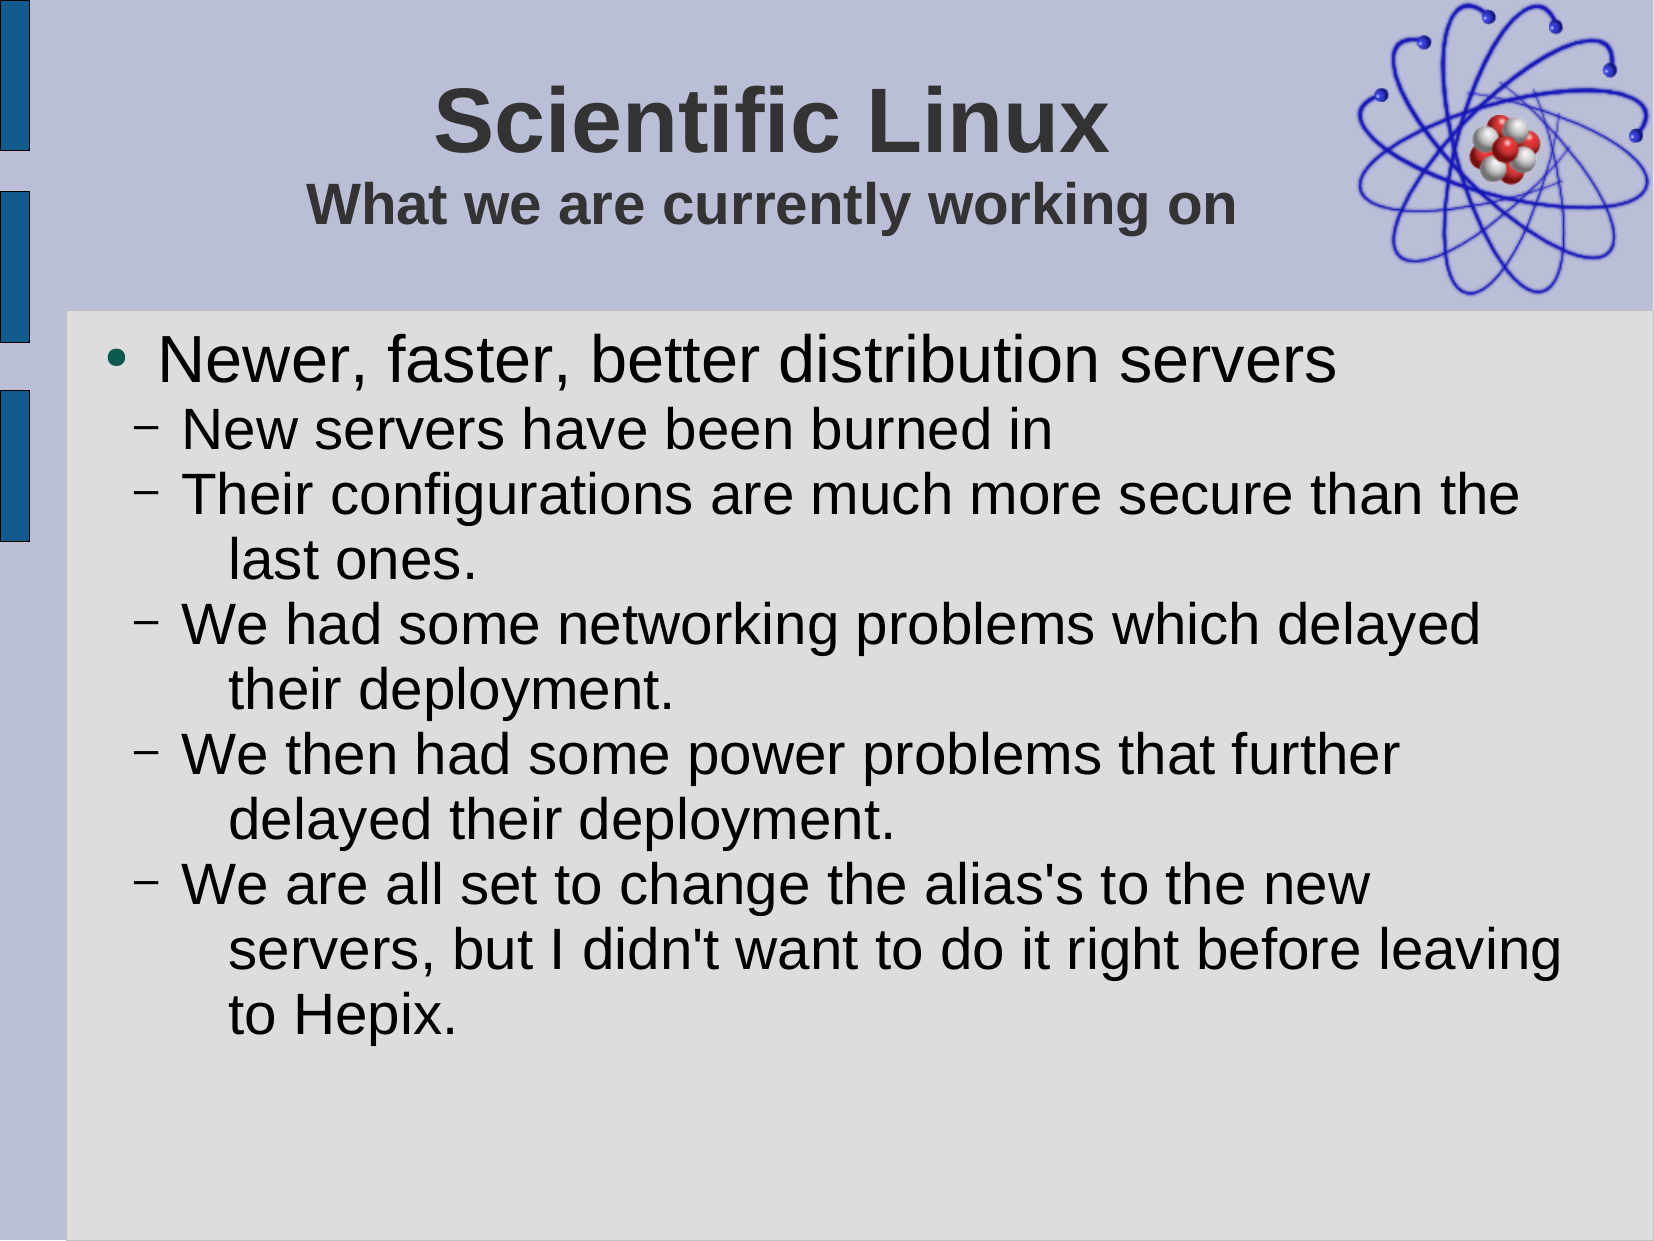

# Scientific Linux What we are currently working on
Newer, faster, better distribution servers
New servers have been burned in
Their configurations are much more secure than the last ones.
We had some networking problems which delayed their deployment.
We then had some power problems that further delayed their deployment.
We are all set to change the alias's to the new servers, but I didn't want to do it right before leaving to Hepix.